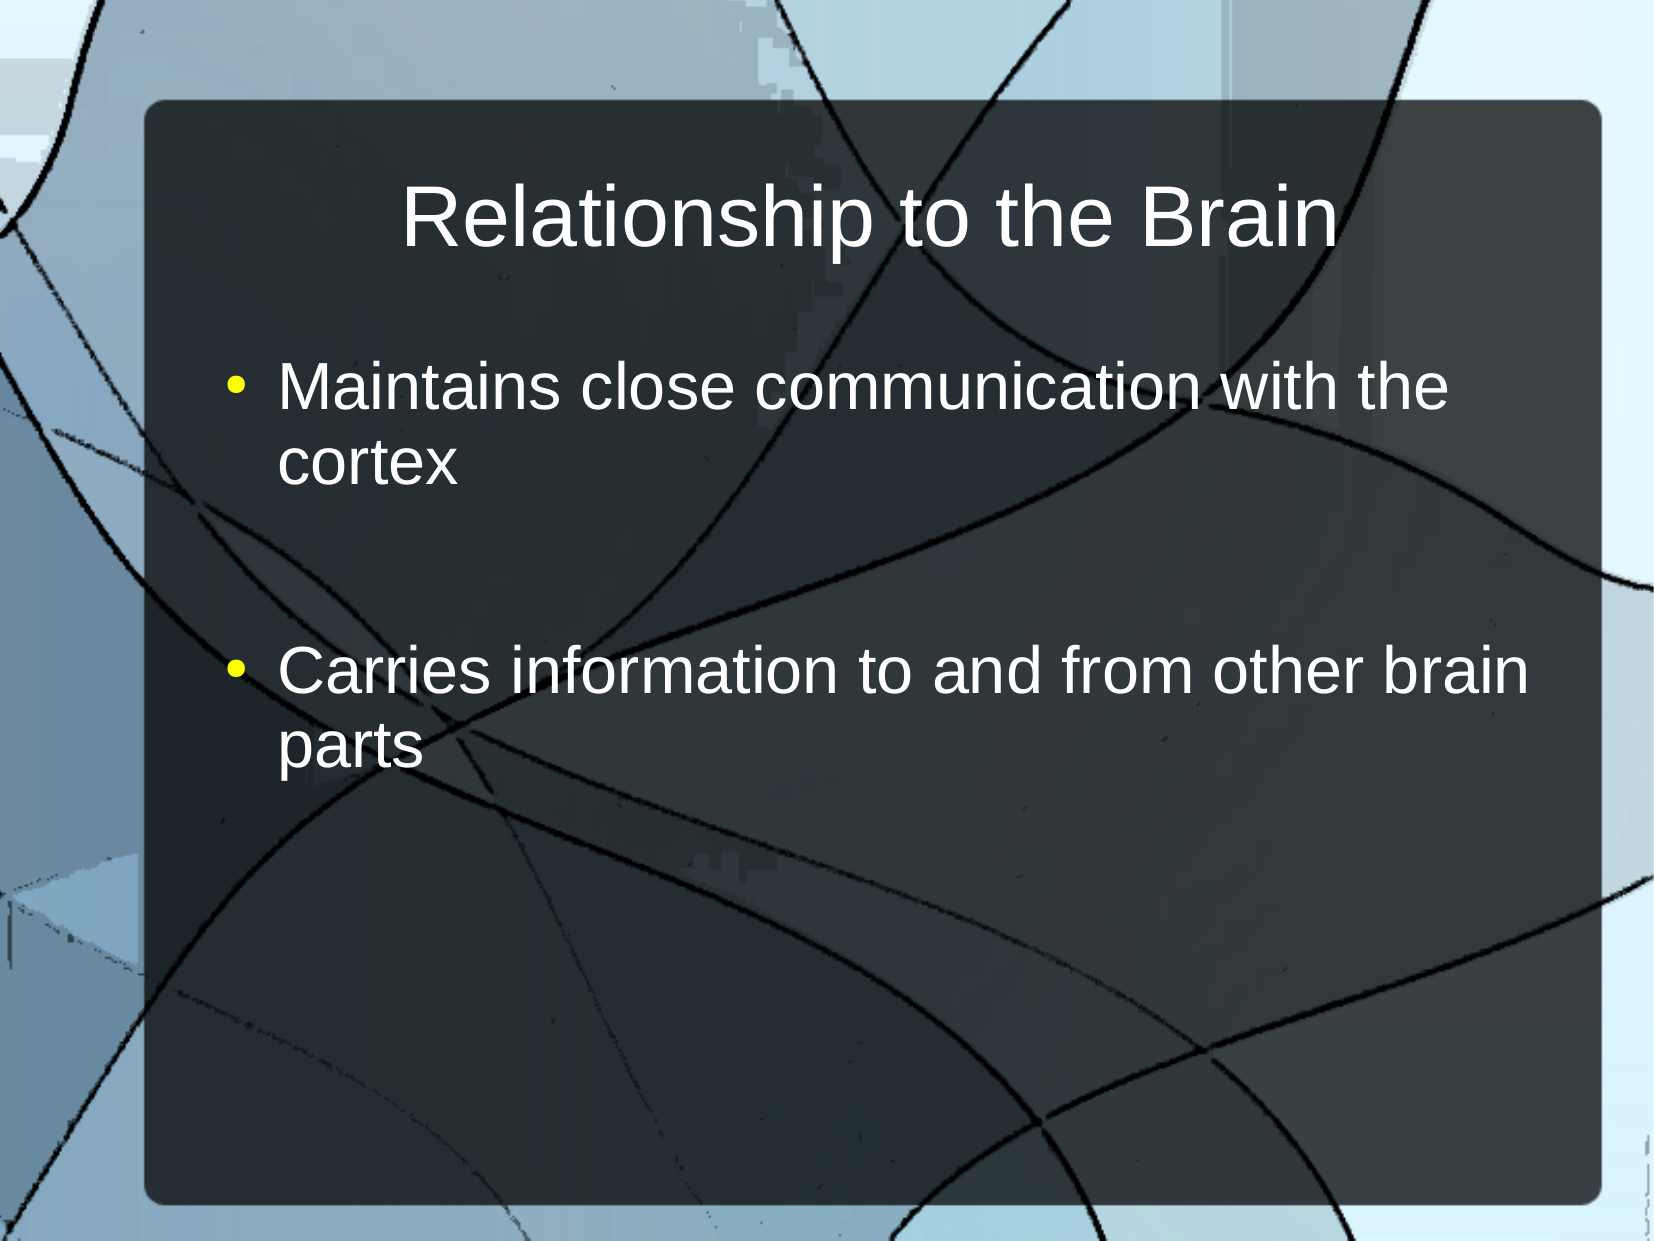

# Relationship to the Brain
Maintains close communication with the cortex
Carries information to and from other brain parts